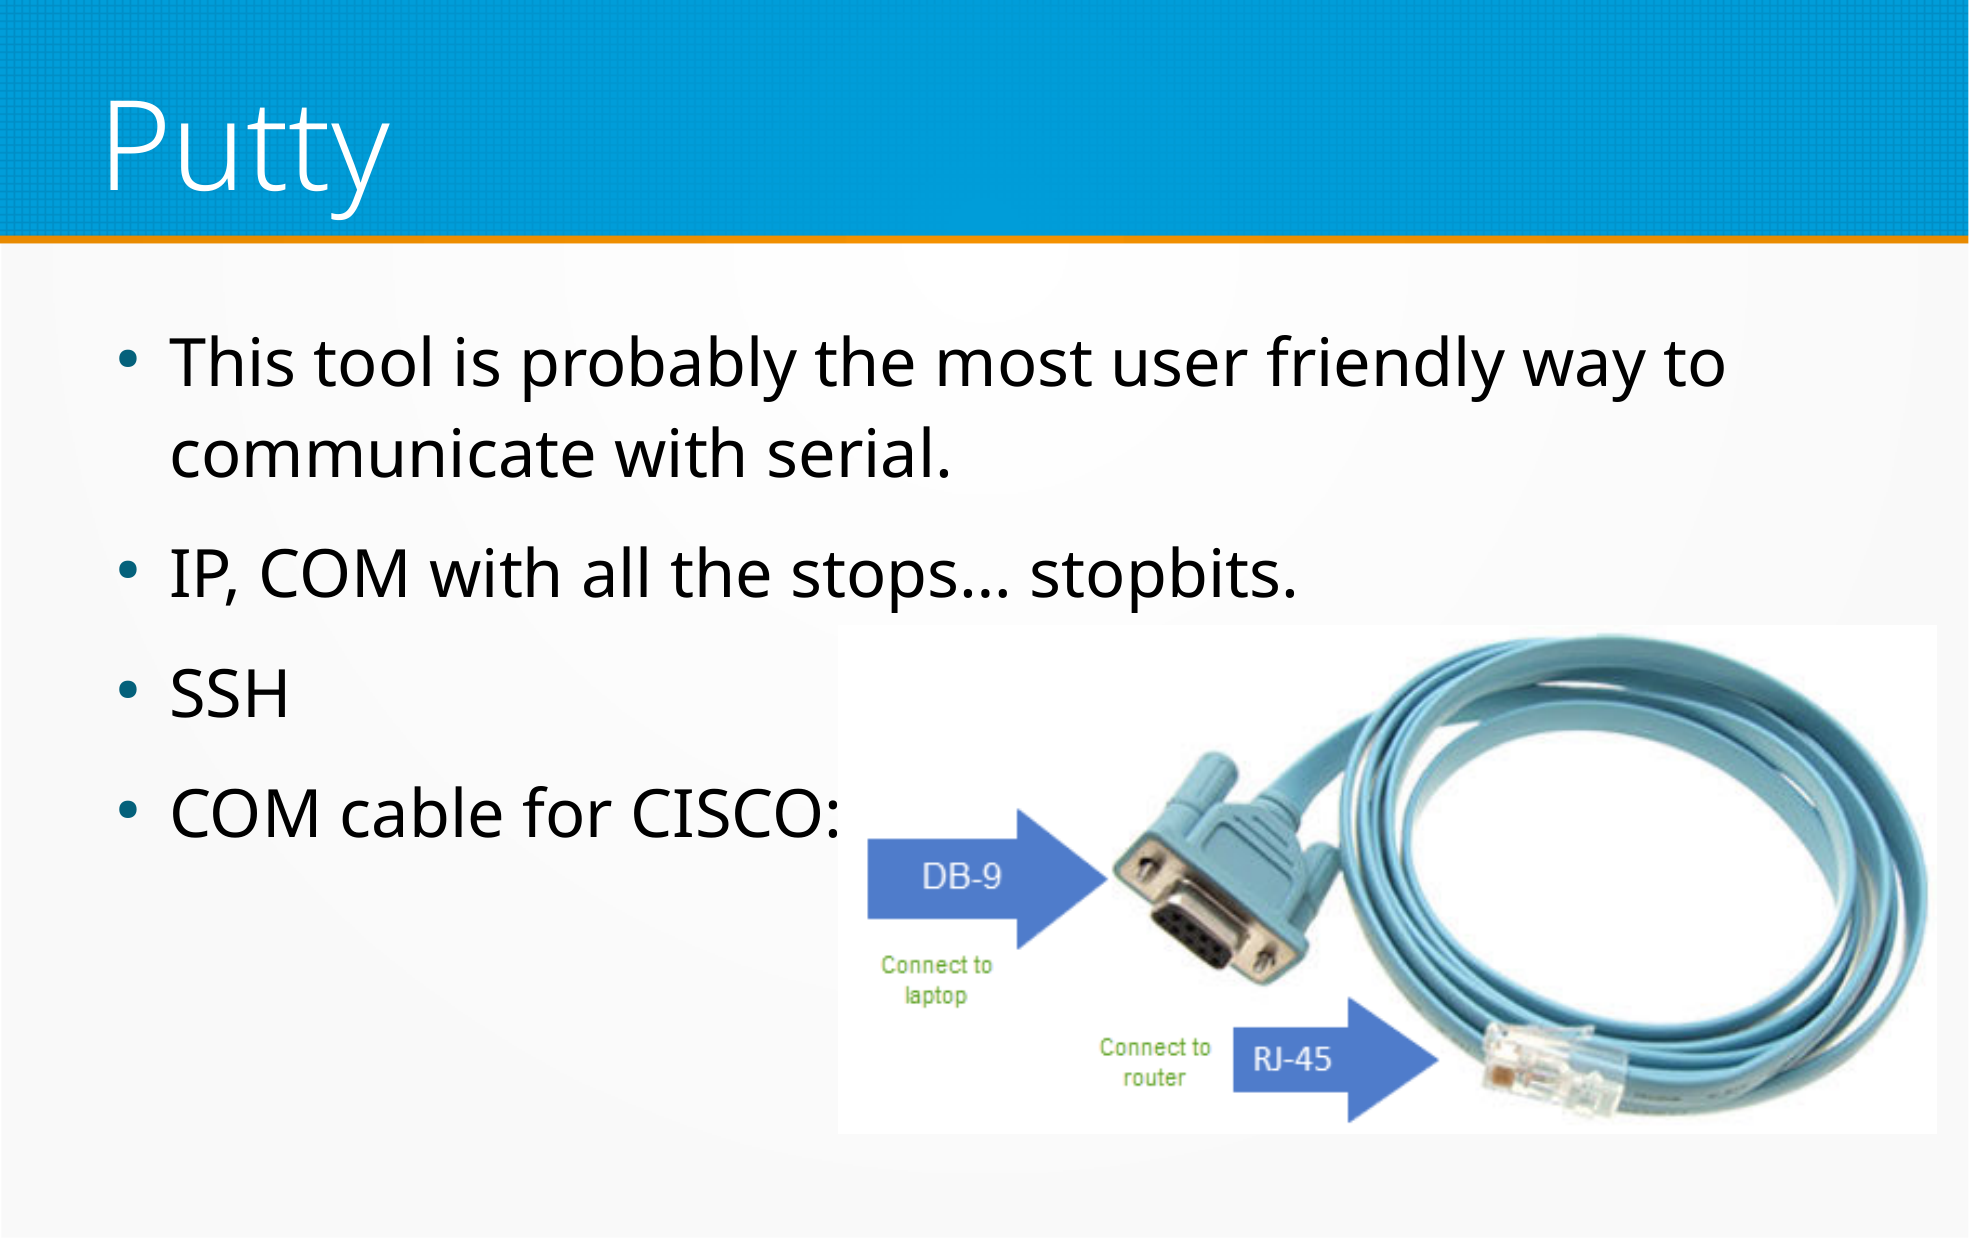

# Putty
This tool is probably the most user friendly way to communicate with serial.
IP, COM with all the stops… stopbits.
SSH
COM cable for CISCO: